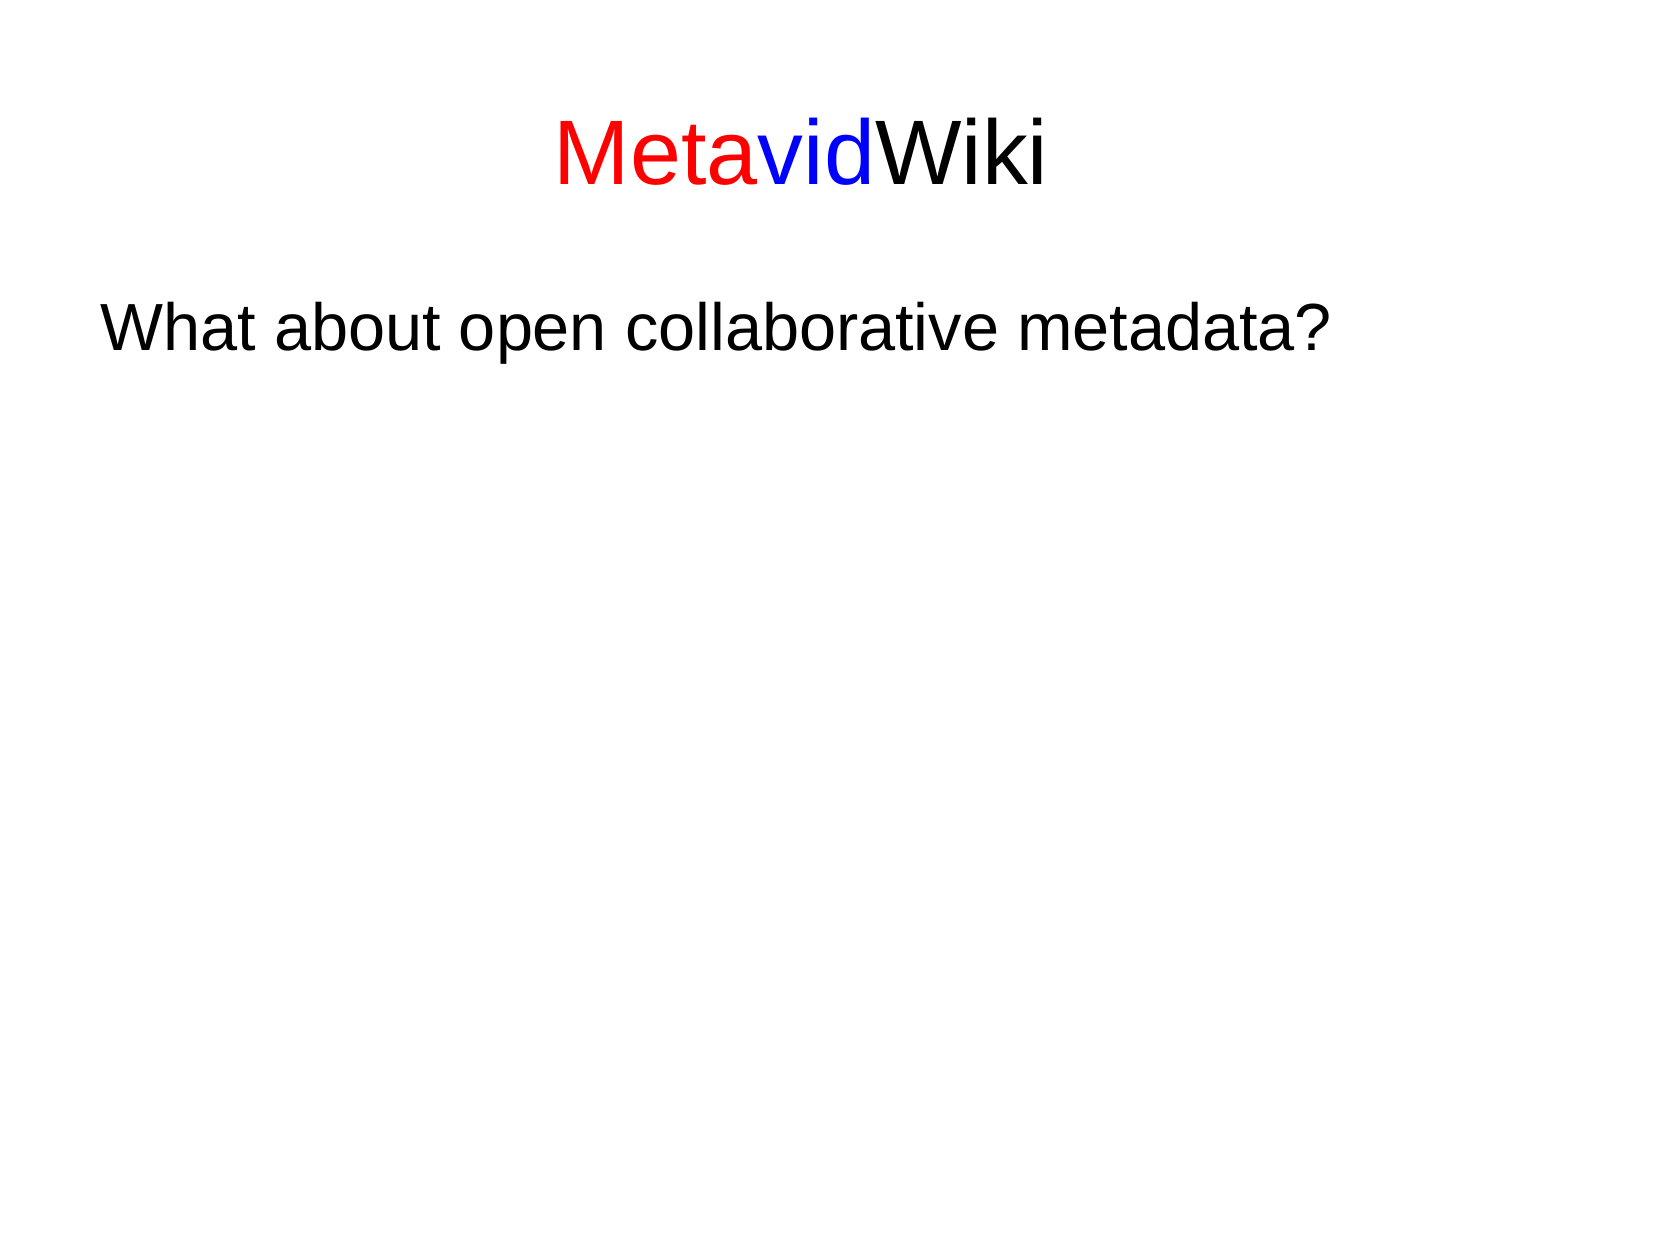

# MetavidWiki
What about open collaborative metadata?